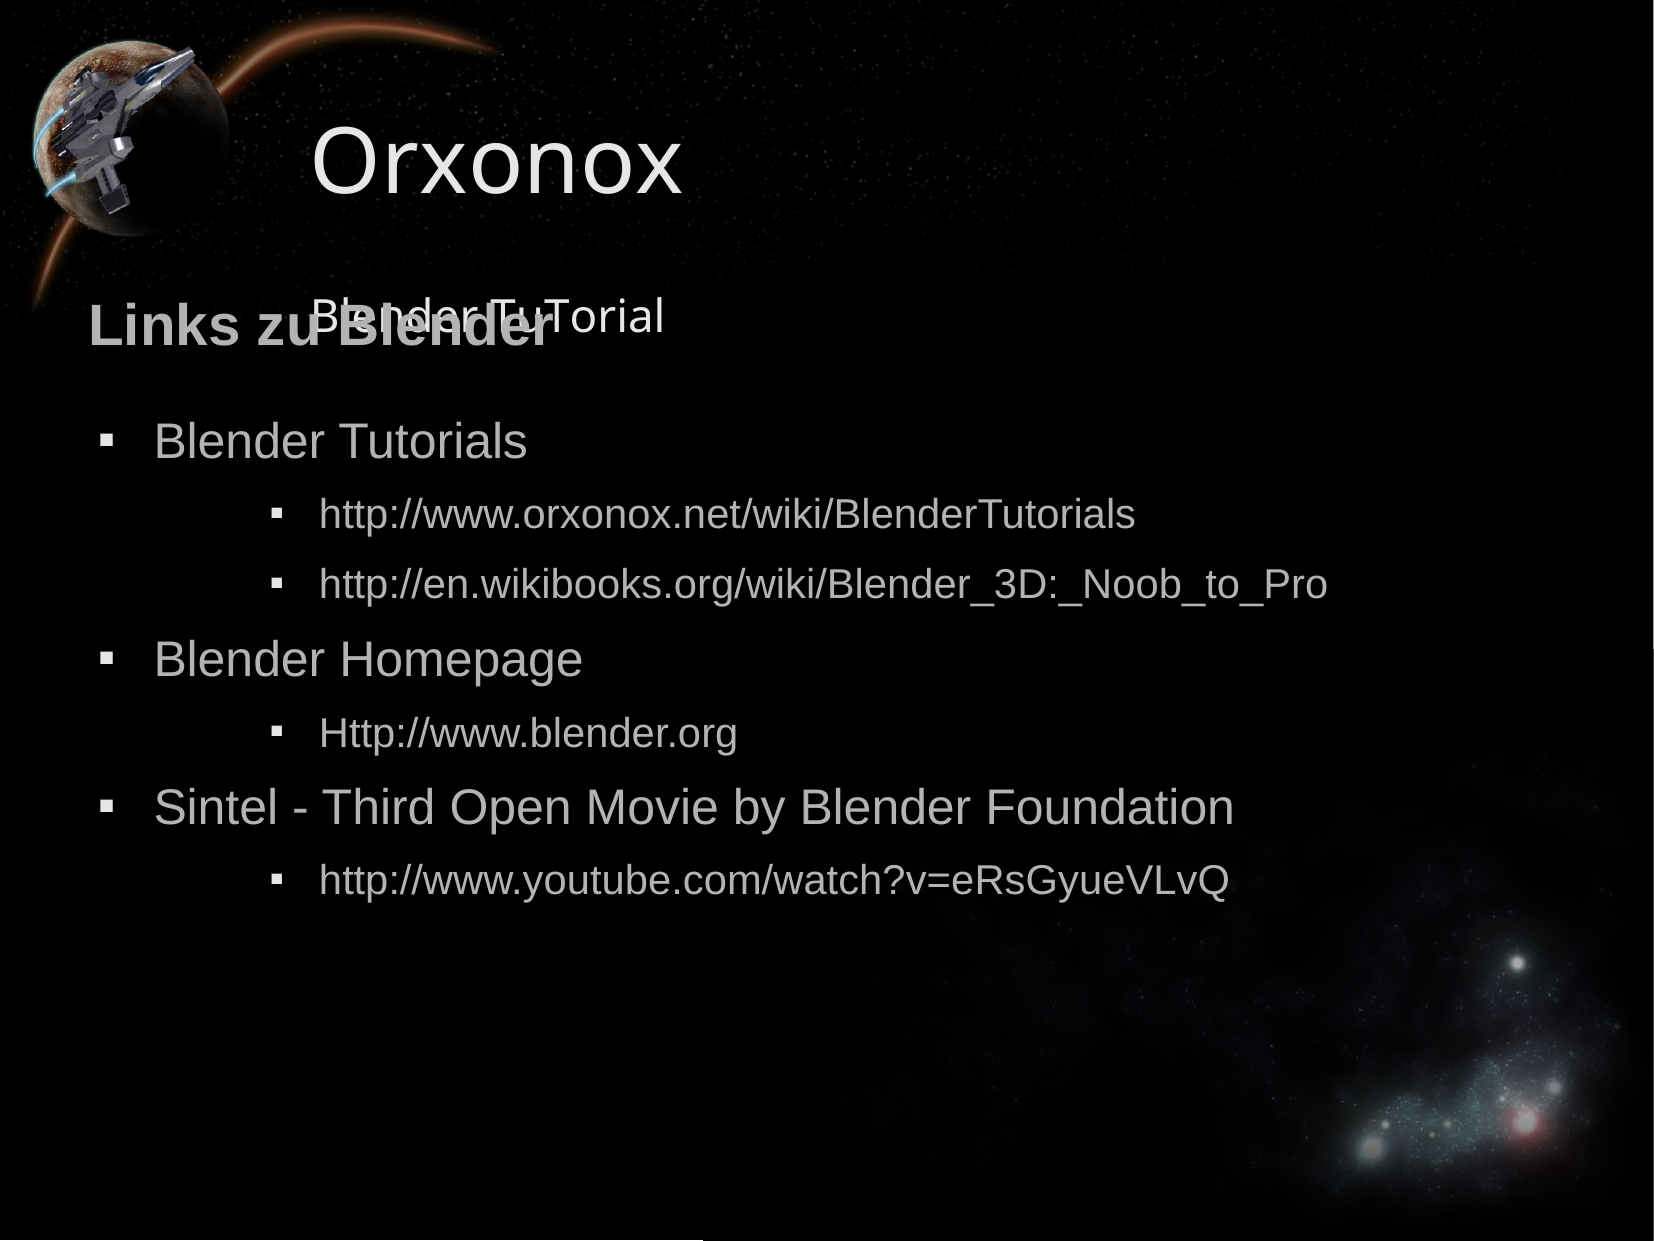

# Links zu Blender
Blender Tutorials
http://www.orxonox.net/wiki/BlenderTutorials
http://en.wikibooks.org/wiki/Blender_3D:_Noob_to_Pro
Blender Homepage
Http://www.blender.org
Sintel - Third Open Movie by Blender Foundation
http://www.youtube.com/watch?v=eRsGyueVLvQ